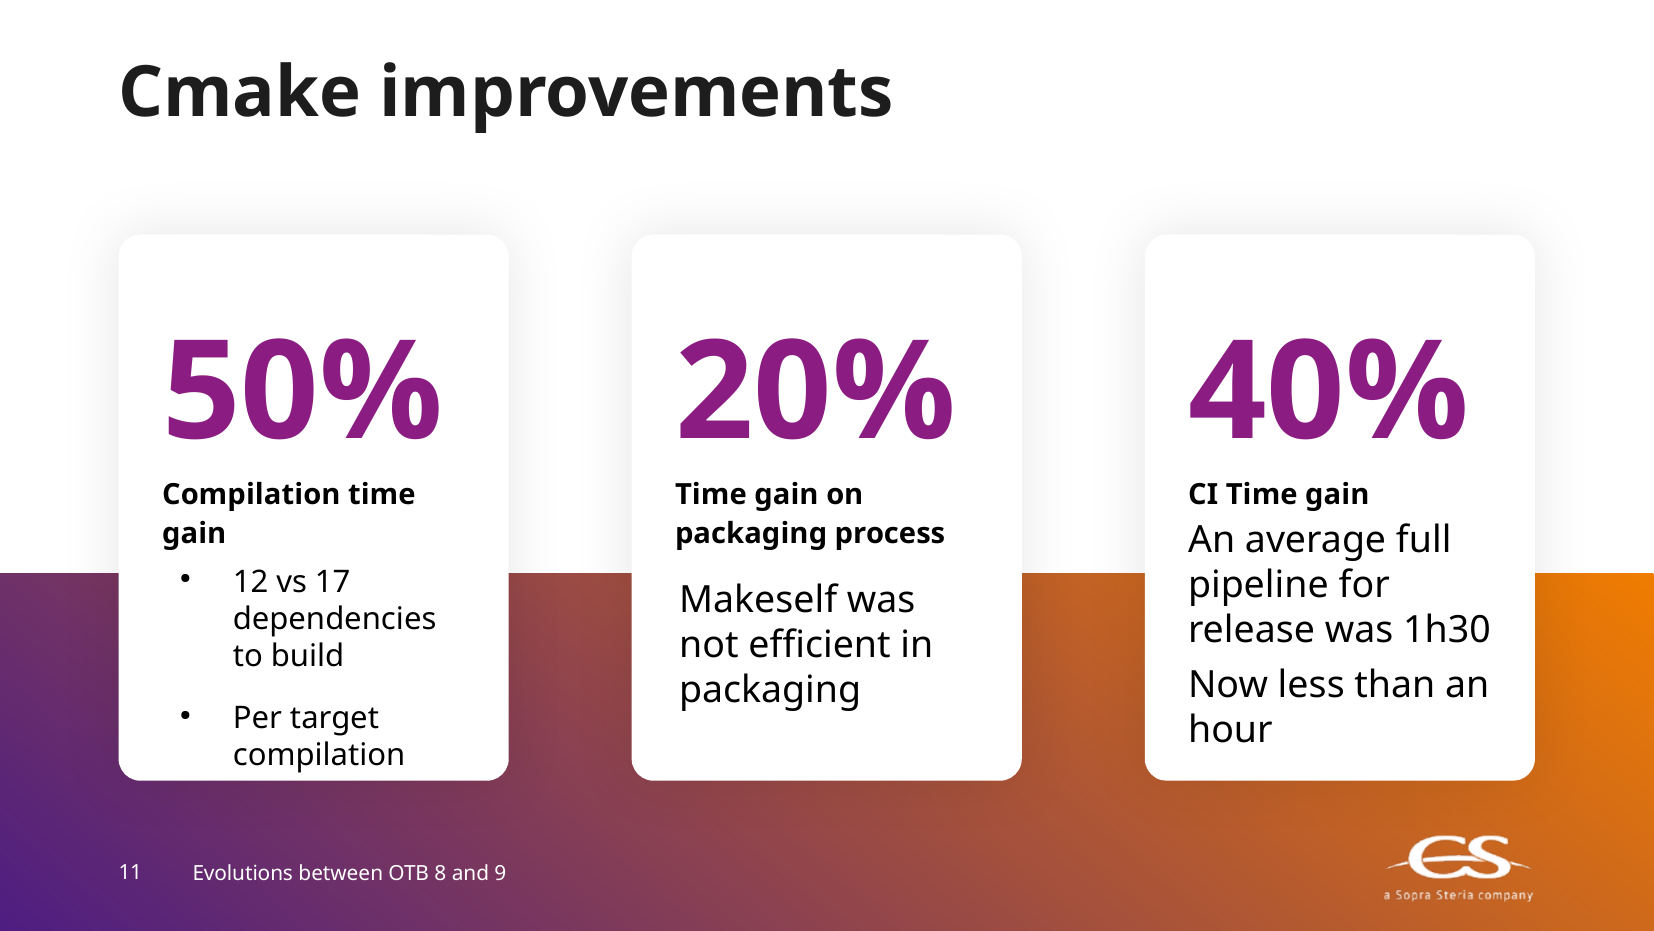

Cmake improvements
40%
# 50%
20%
CI Time gain
Compilation time gain
Time gain on packaging process
An average full pipeline for release was 1h30
Now less than an hour
12 vs 17 dependencies to build
Per target compilation
Makeself was not efficient in packaging
Evolutions between OTB 8 and 9